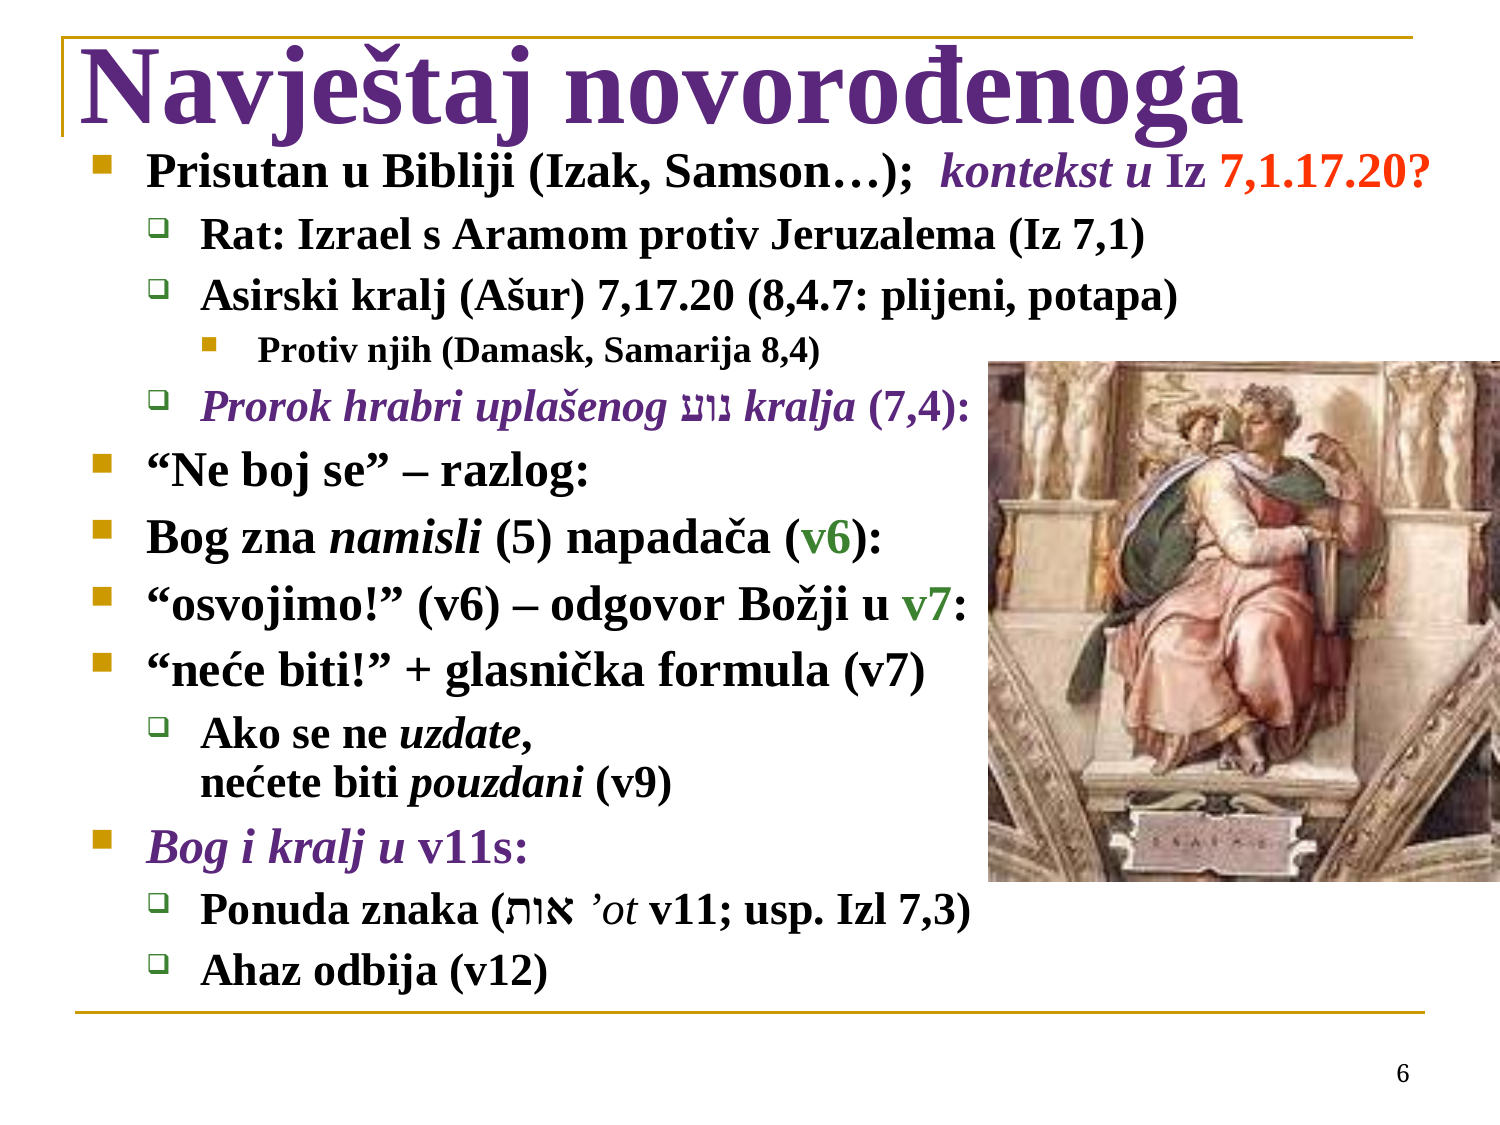

# Navještaj novorođenoga
Prisutan u Bibliji (Izak, Samson…); kontekst u Iz 7,1.17.20?
Rat: Izrael s Aramom protiv Jeruzalema (Iz 7,1)
Asirski kralj (Ašur) 7,17.20 (8,4.7: plijeni, potapa)
Protiv njih (Damask, Samarija 8,4)
Prorok hrabri uplašenog נוע kralja (7,4):
“Ne boj se” – razlog:
Bog zna namisli (5) napadača (v6):
“osvojimo!” (v6) – odgovor Božji u v7:
“neće biti!” + glasnička formula (v7)
Ako se ne uzdate,
nećete biti pouzdani (v9)
Bog i kralj u v11s:
Ponuda znaka (אות ’ot v11; usp. Izl 7,3)
Ahaz odbija (v12)